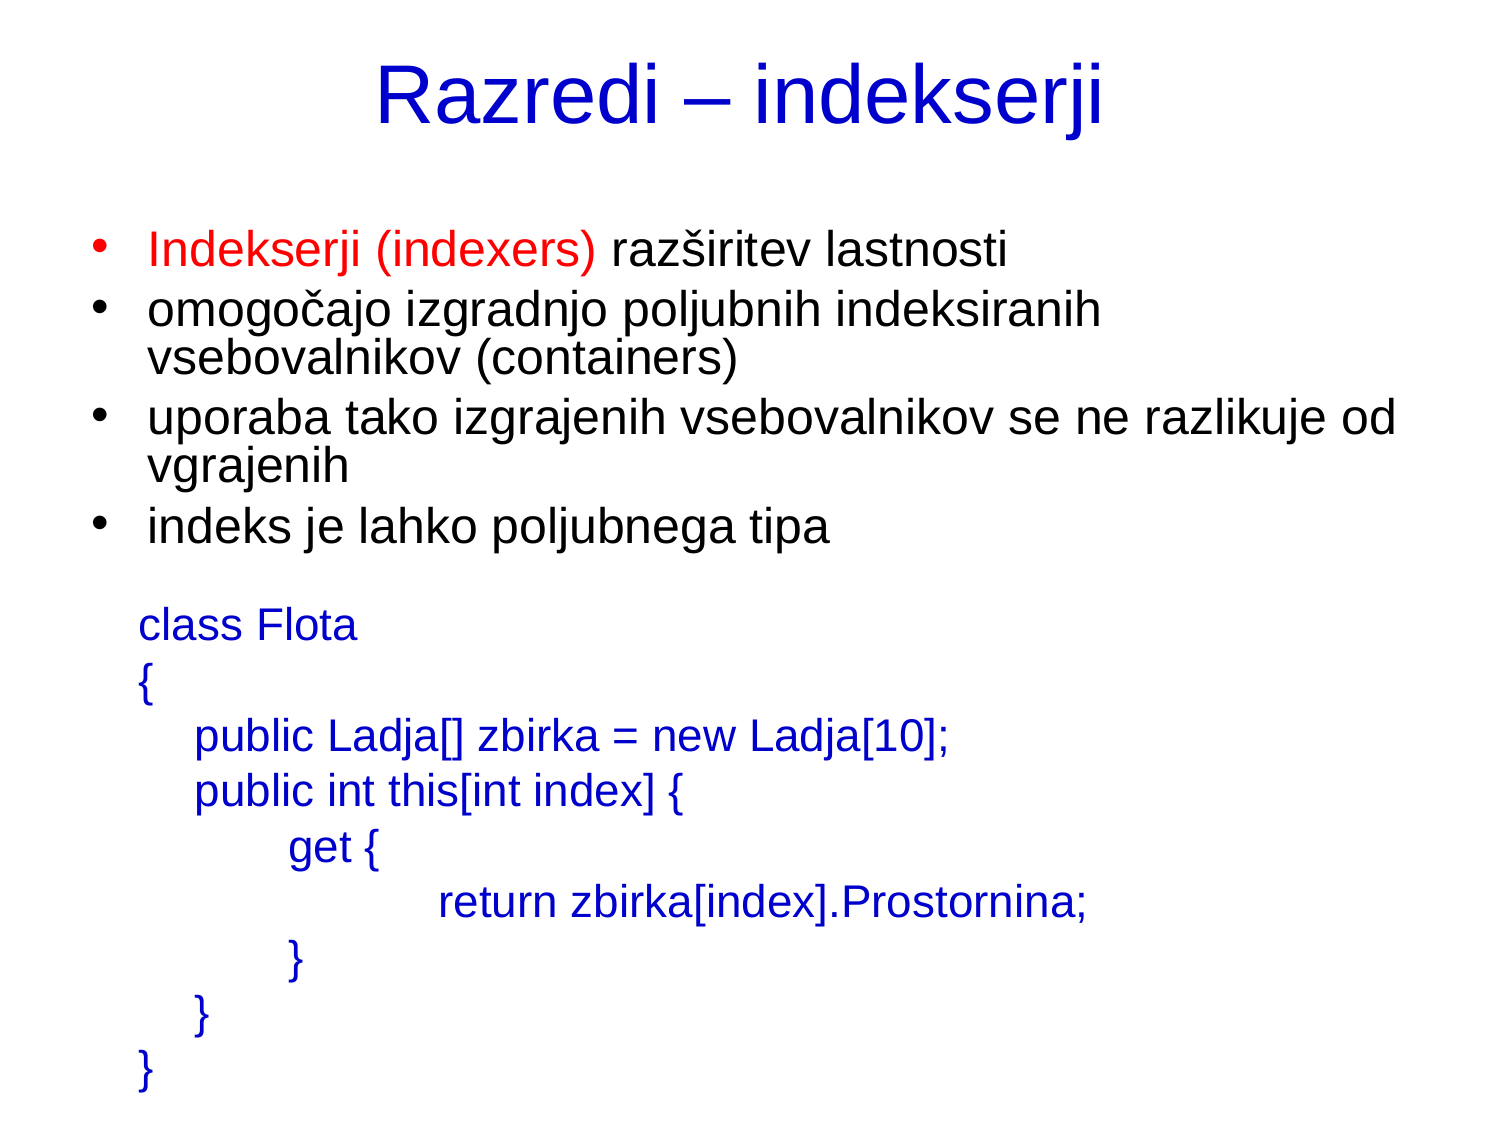

# Razredi – indekserji
Indekserji (indexers) razširitev lastnosti
omogočajo izgradnjo poljubnih indeksiranih vsebovalnikov (containers)
uporaba tako izgrajenih vsebovalnikov se ne razlikuje od vgrajenih
indeks je lahko poljubnega tipa
class Flota
{
	public Ladja[] zbirka = new Ladja[10];
	public int this[int index] {
		get {
			return zbirka[index].Prostornina;
		}
	}
}